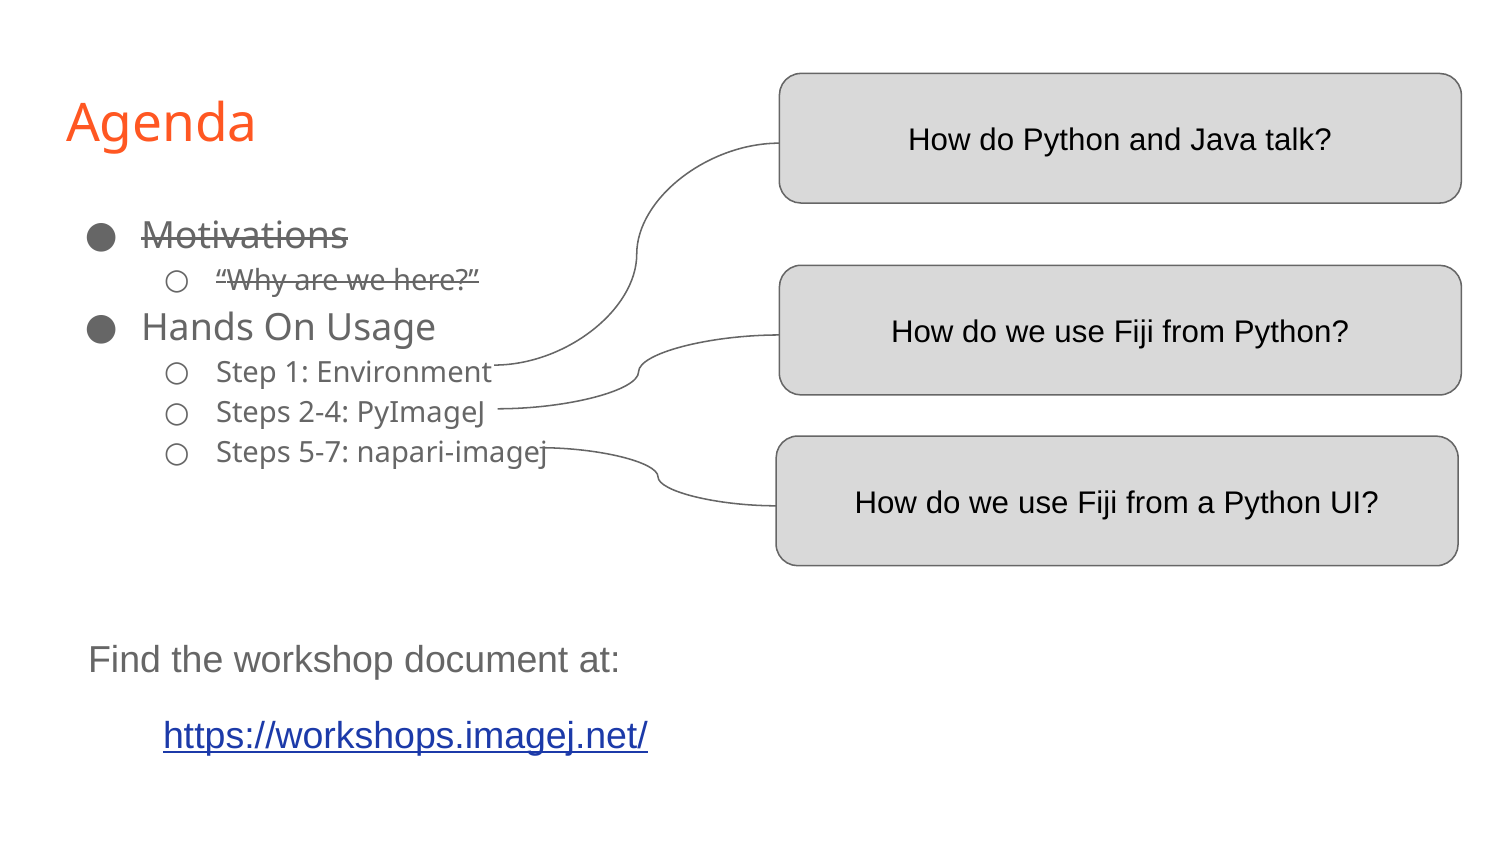

# Agenda
How do Python and Java talk?
Motivations
“Why are we here?”
Hands On Usage
Step 1: Environment
Steps 2-4: PyImageJ
Steps 5-7: napari-imagej
How do we use Fiji from Python?
How do we use Fiji from a Python UI?
Find the workshop document at:
	https://workshops.imagej.net/